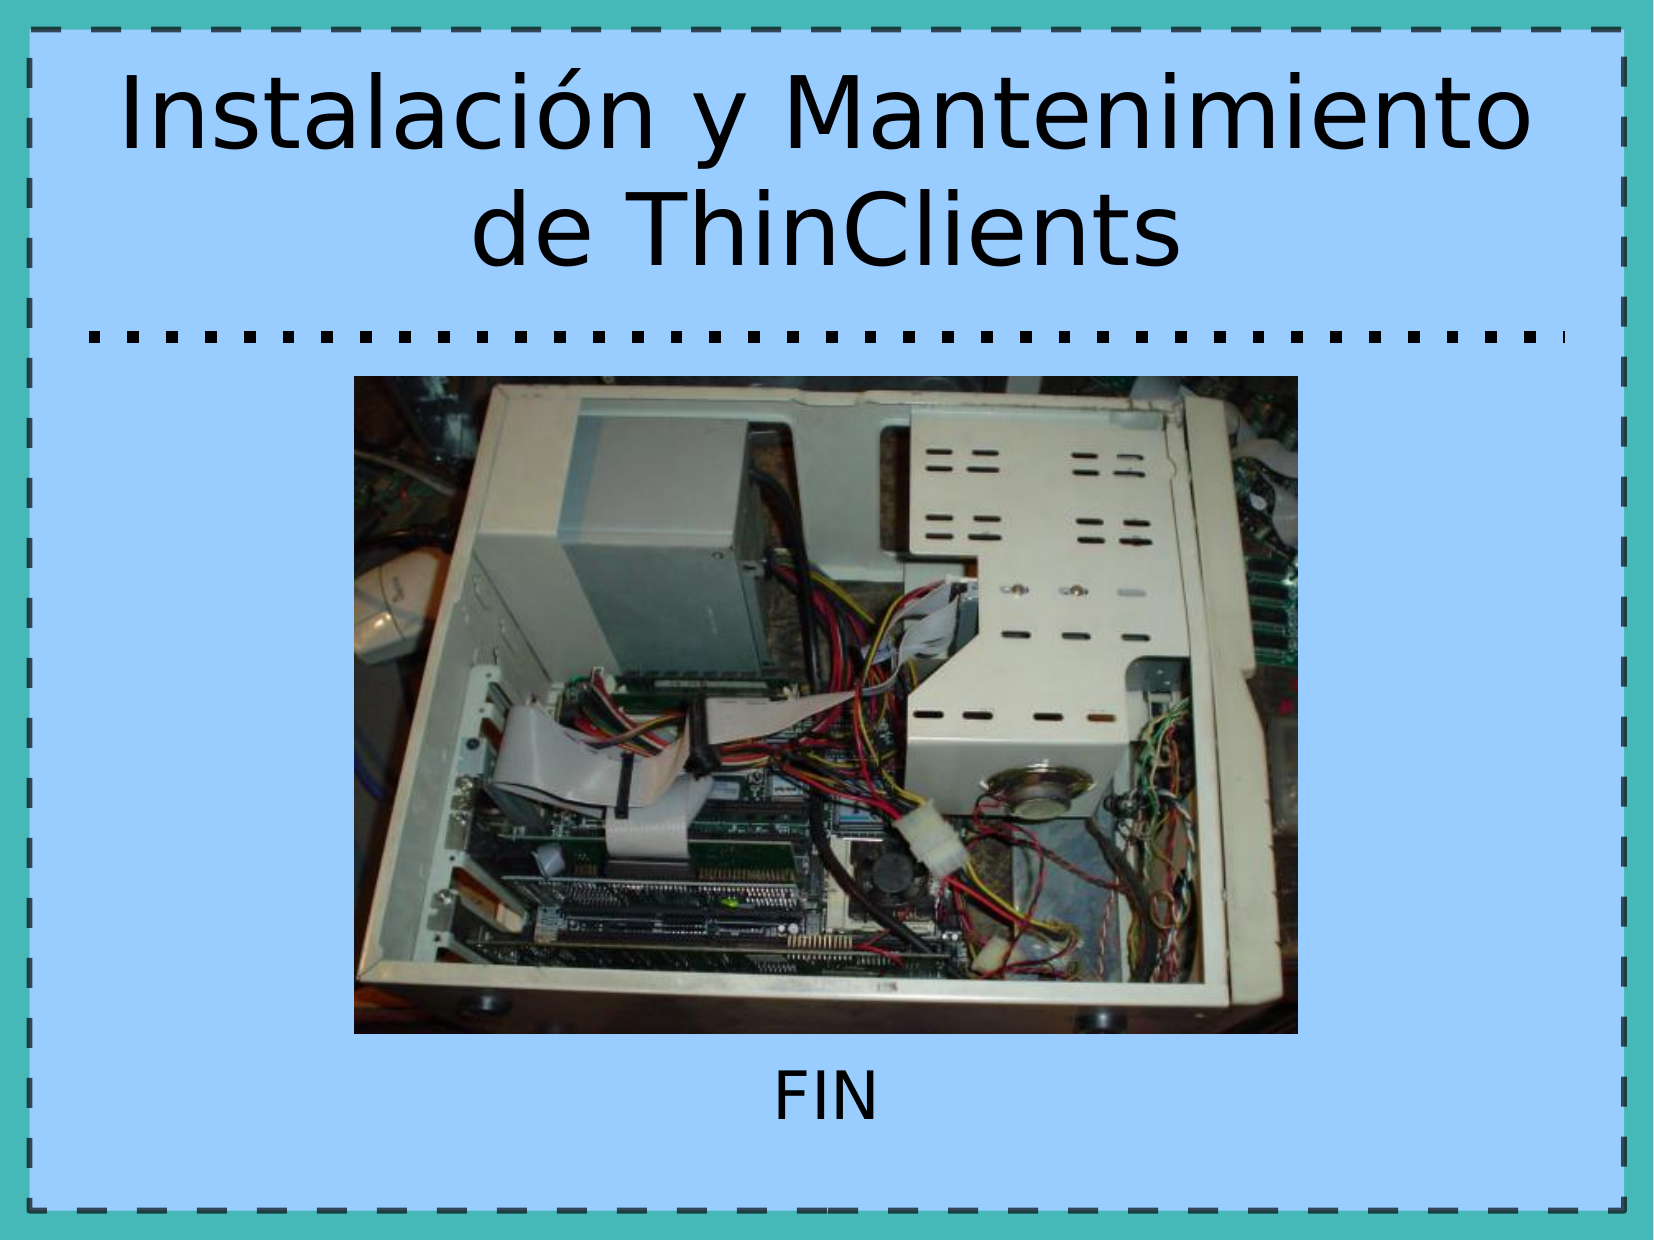

# Instalación y Mantenimiento de ThinClients
FIN